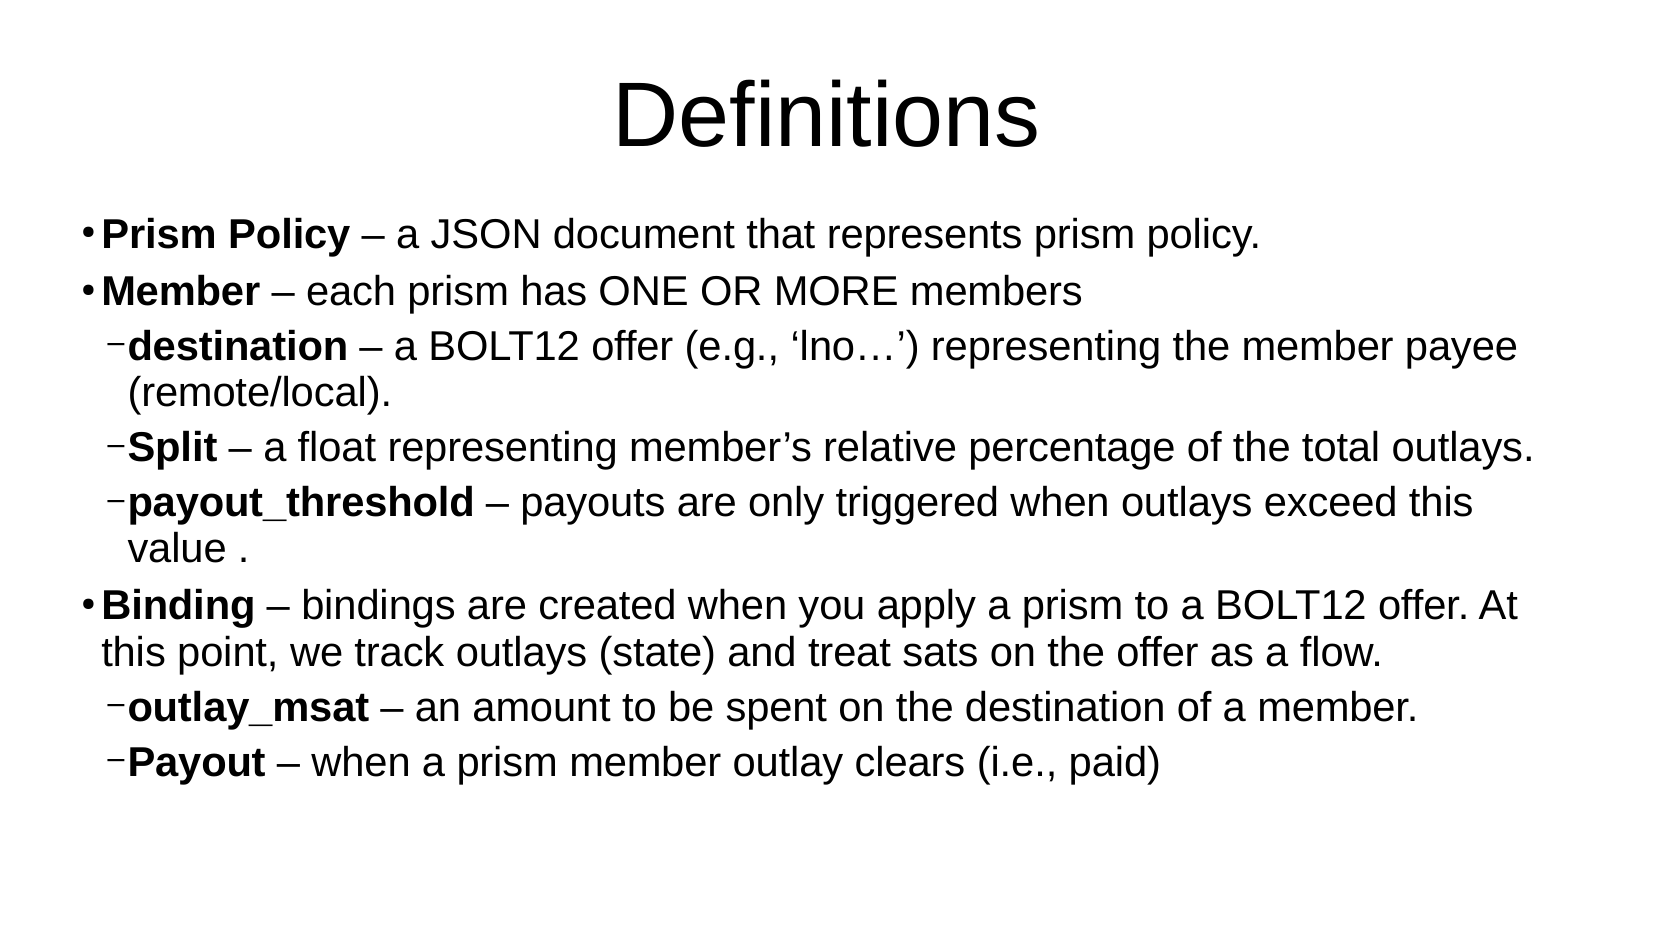

# Definitions
Prism Policy – a JSON document that represents prism policy.
Member – each prism has ONE OR MORE members
destination – a BOLT12 offer (e.g., ‘lno…’) representing the member payee (remote/local).
Split – a float representing member’s relative percentage of the total outlays.
payout_threshold – payouts are only triggered when outlays exceed this value .
Binding – bindings are created when you apply a prism to a BOLT12 offer. At this point, we track outlays (state) and treat sats on the offer as a flow.
outlay_msat – an amount to be spent on the destination of a member.
Payout – when a prism member outlay clears (i.e., paid)